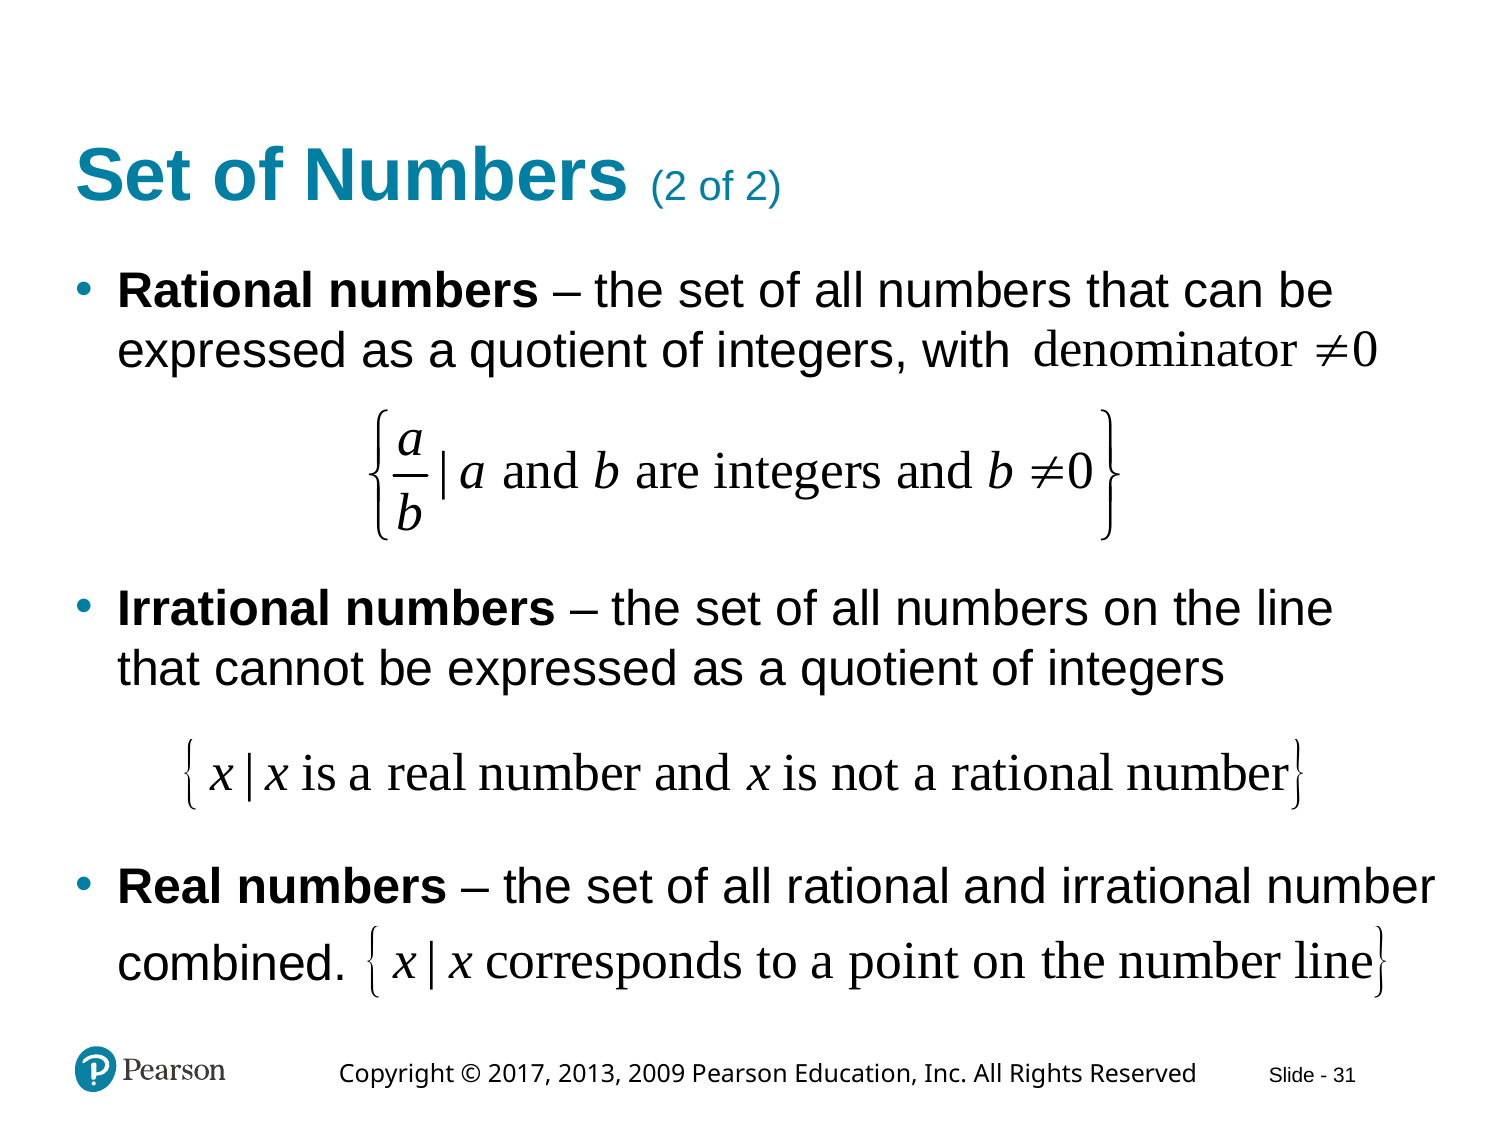

# Set of Numbers (2 of 2)
Rational numbers – the set of all numbers that can be expressed as a quotient of integers, with
Irrational numbers – the set of all numbers on the line that cannot be expressed as a quotient of integers
Real numbers – the set of all rational and irrational number
combined.